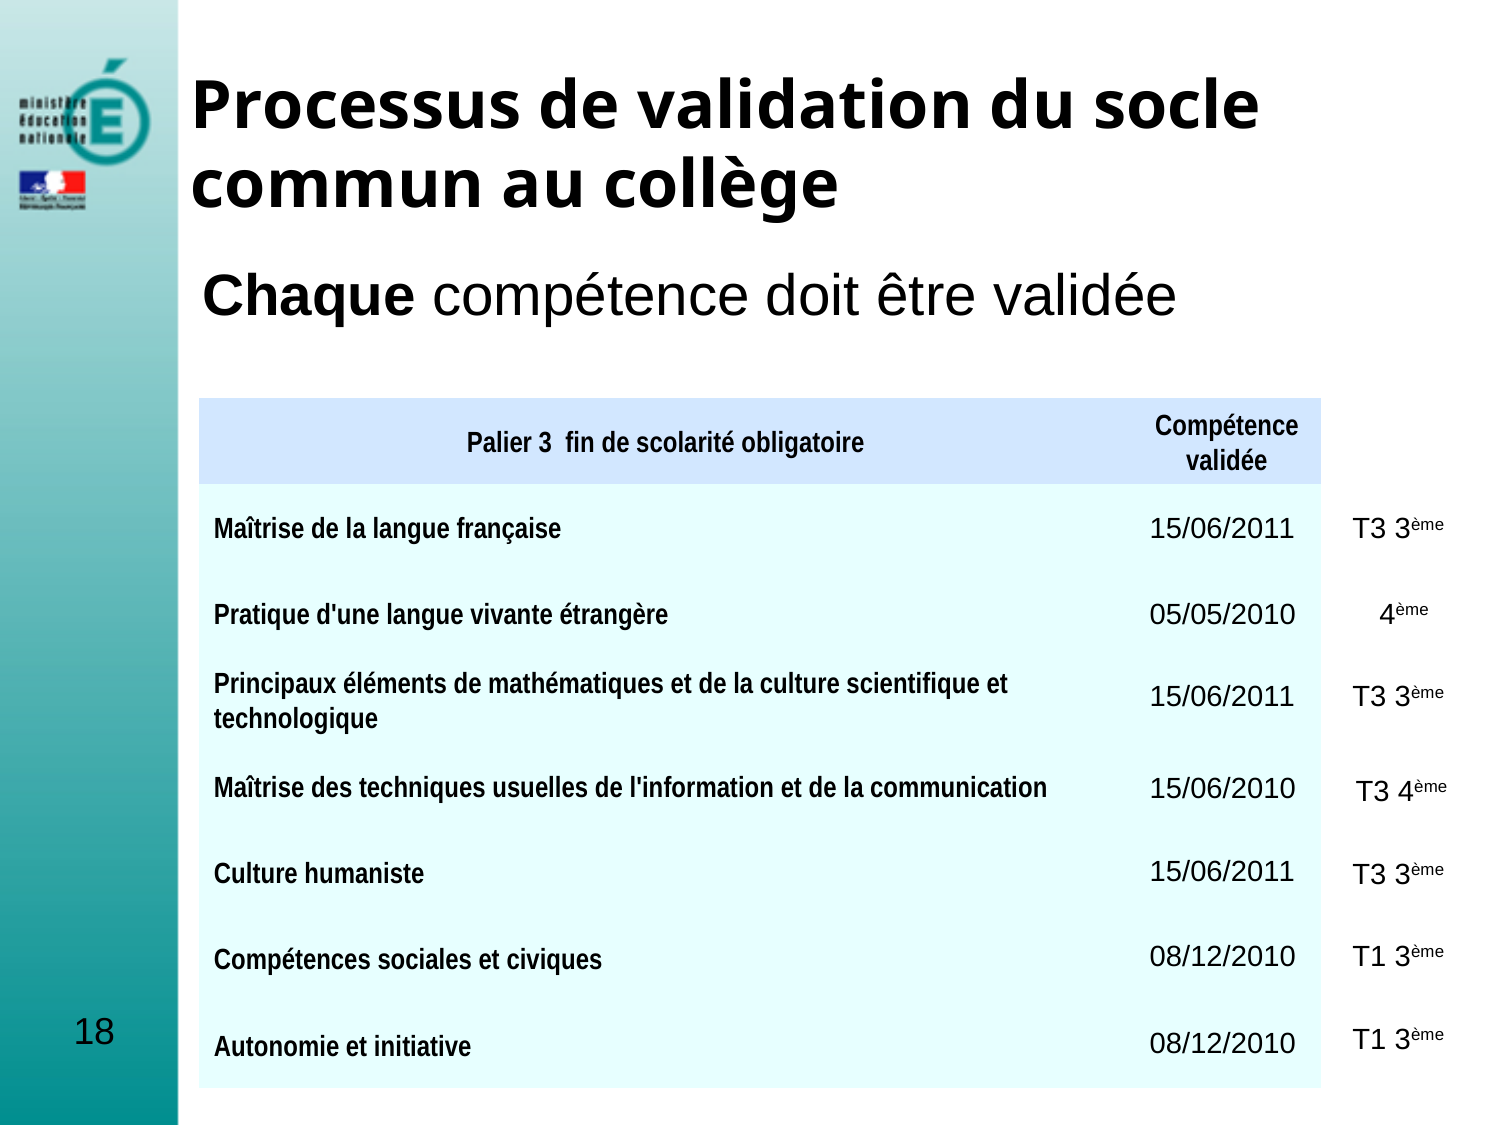

# Processus de validation du socle commun au collège
Chaque compétence doit être validée
| Palier 3 fin de scolarité obligatoire | Compétence validée |
| --- | --- |
| Maîtrise de la langue française | |
| Pratique d'une langue vivante étrangère | |
| Principaux éléments de mathématiques et de la culture scientifique et technologique | |
| Maîtrise des techniques usuelles de l'information et de la communication | |
| Culture humaniste | |
| Compétences sociales et civiques | |
| Autonomie et initiative | |
15/06/2011
T3 3ème
05/05/2010
4ème
15/06/2011
T3 3ème
15/06/2010
T3 4ème
15/06/2011
T3 3ème
08/12/2010
T1 3ème
T1 3ème
08/12/2010